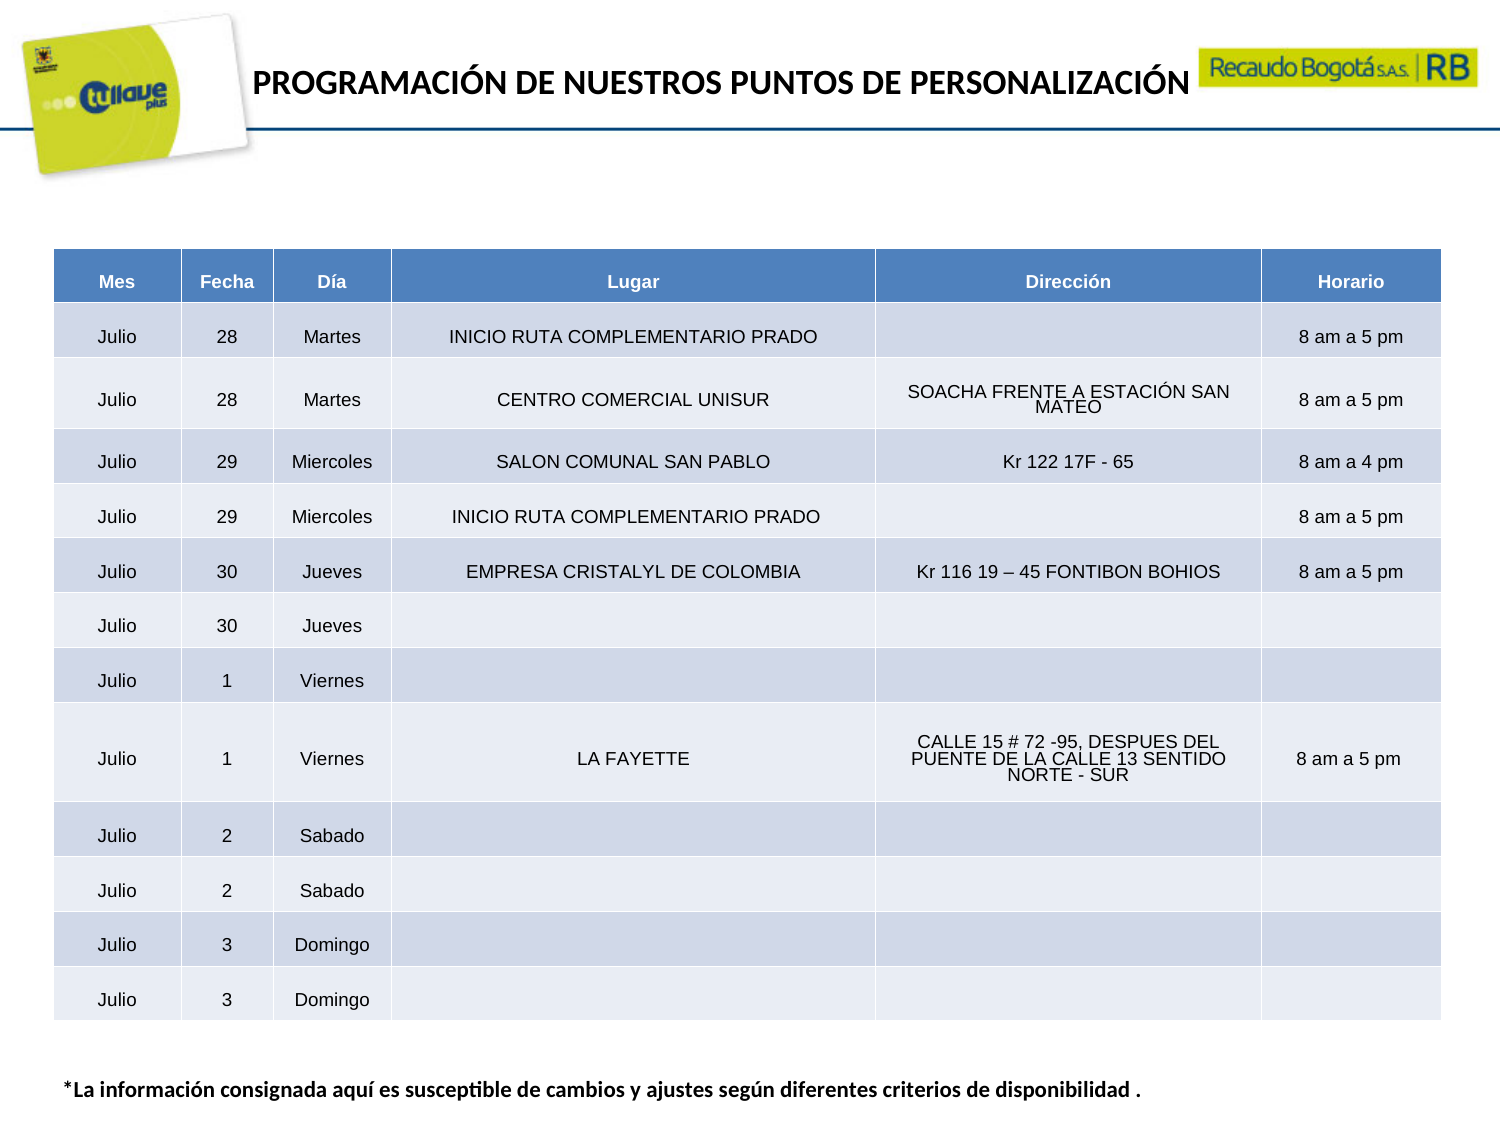

PROGRAMACIÓN DE NUESTROS PUNTOS DE PERSONALIZACIÓN
| Mes | Fecha | Día | Lugar | Dirección | Horario |
| --- | --- | --- | --- | --- | --- |
| Julio | 28 | Martes | INICIO RUTA COMPLEMENTARIO PRADO | | 8 am a 5 pm |
| Julio | 28 | Martes | CENTRO COMERCIAL UNISUR | SOACHA FRENTE A ESTACIÓN SAN MATEO | 8 am a 5 pm |
| Julio | 29 | Miercoles | SALON COMUNAL SAN PABLO | Kr 122 17F - 65 | 8 am a 4 pm |
| Julio | 29 | Miercoles | INICIO RUTA COMPLEMENTARIO PRADO | | 8 am a 5 pm |
| Julio | 30 | Jueves | EMPRESA CRISTALYL DE COLOMBIA | Kr 116 19 – 45 FONTIBON BOHIOS | 8 am a 5 pm |
| Julio | 30 | Jueves | | | |
| Julio | 1 | Viernes | | | |
| Julio | 1 | Viernes | LA FAYETTE | CALLE 15 # 72 -95, DESPUES DEL PUENTE DE LA CALLE 13 SENTIDO NORTE - SUR | 8 am a 5 pm |
| Julio | 2 | Sabado | | | |
| Julio | 2 | Sabado | | | |
| Julio | 3 | Domingo | | | |
| Julio | 3 | Domingo | | | |
*La información consignada aquí es susceptible de cambios y ajustes según diferentes criterios de disponibilidad .